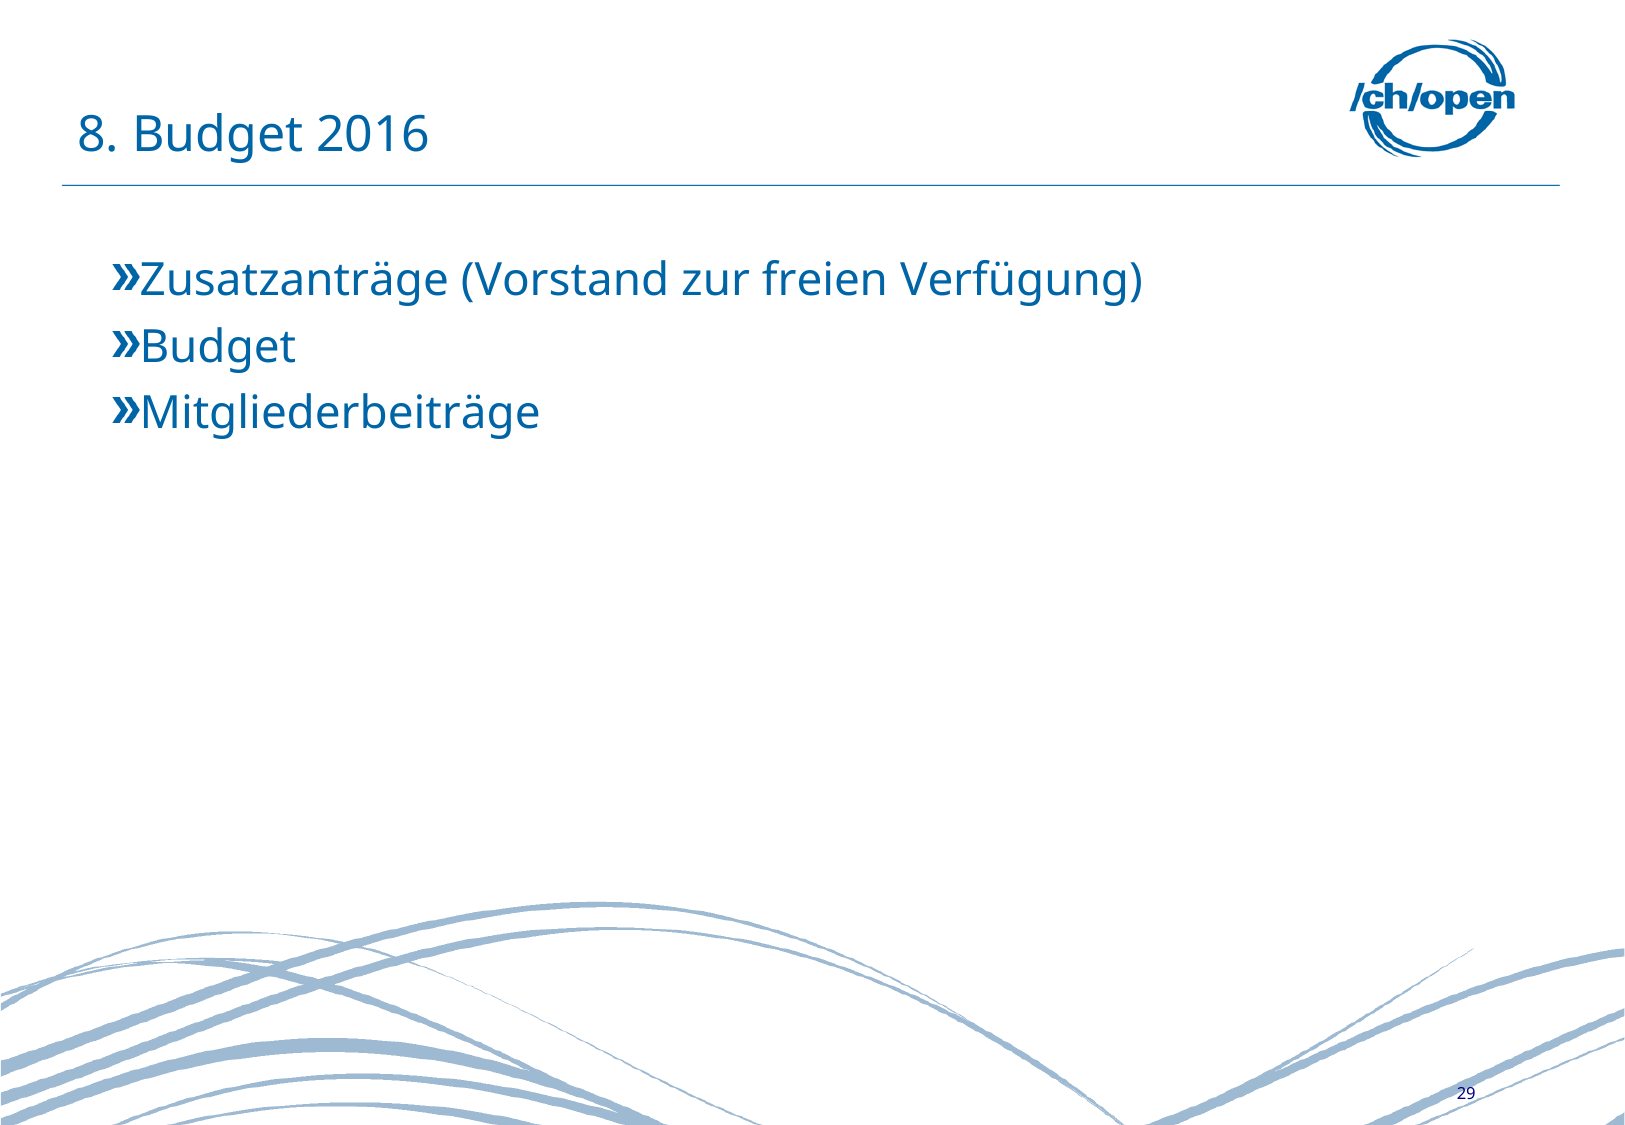

# 8. Budget 2016
Zusatzanträge (Vorstand zur freien Verfügung)
Budget
Mitgliederbeiträge